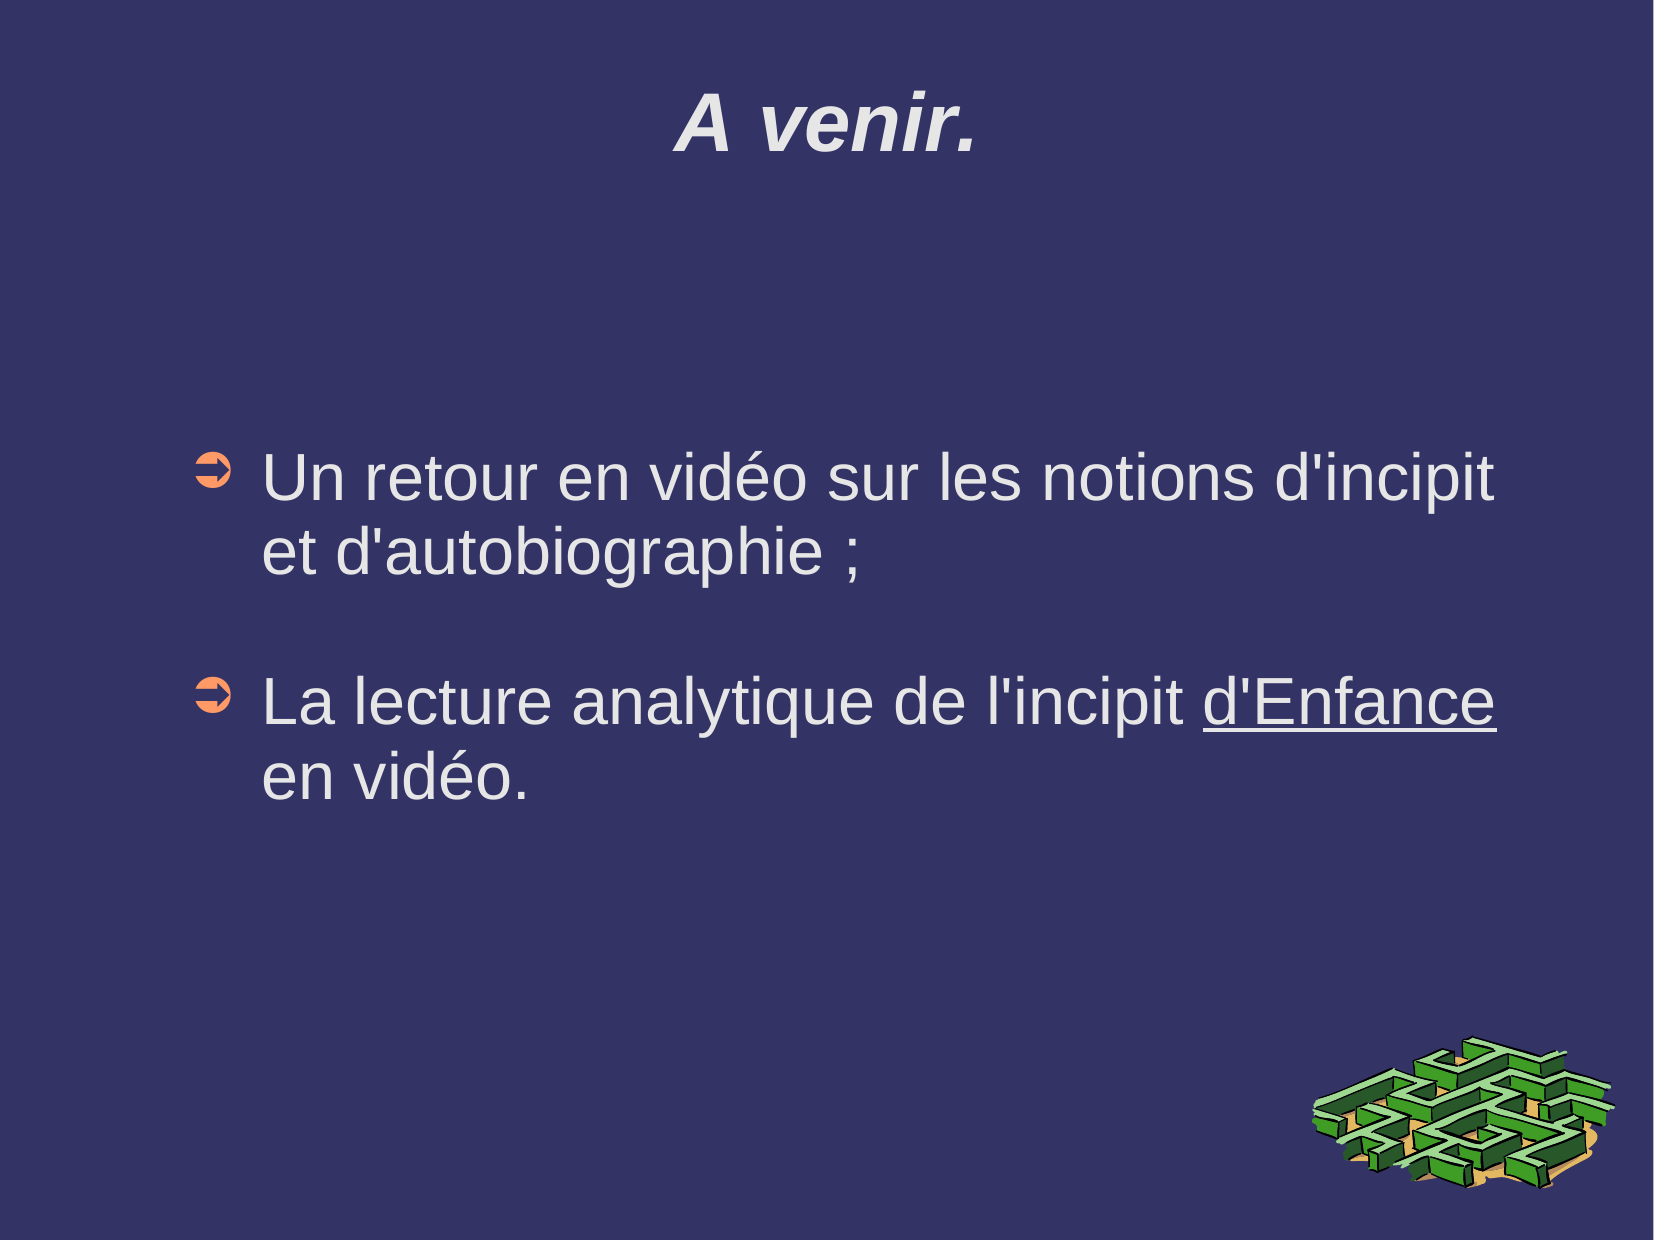

# A venir.
Un retour en vidéo sur les notions d'incipit et d'autobiographie ;
La lecture analytique de l'incipit d'Enfance en vidéo.